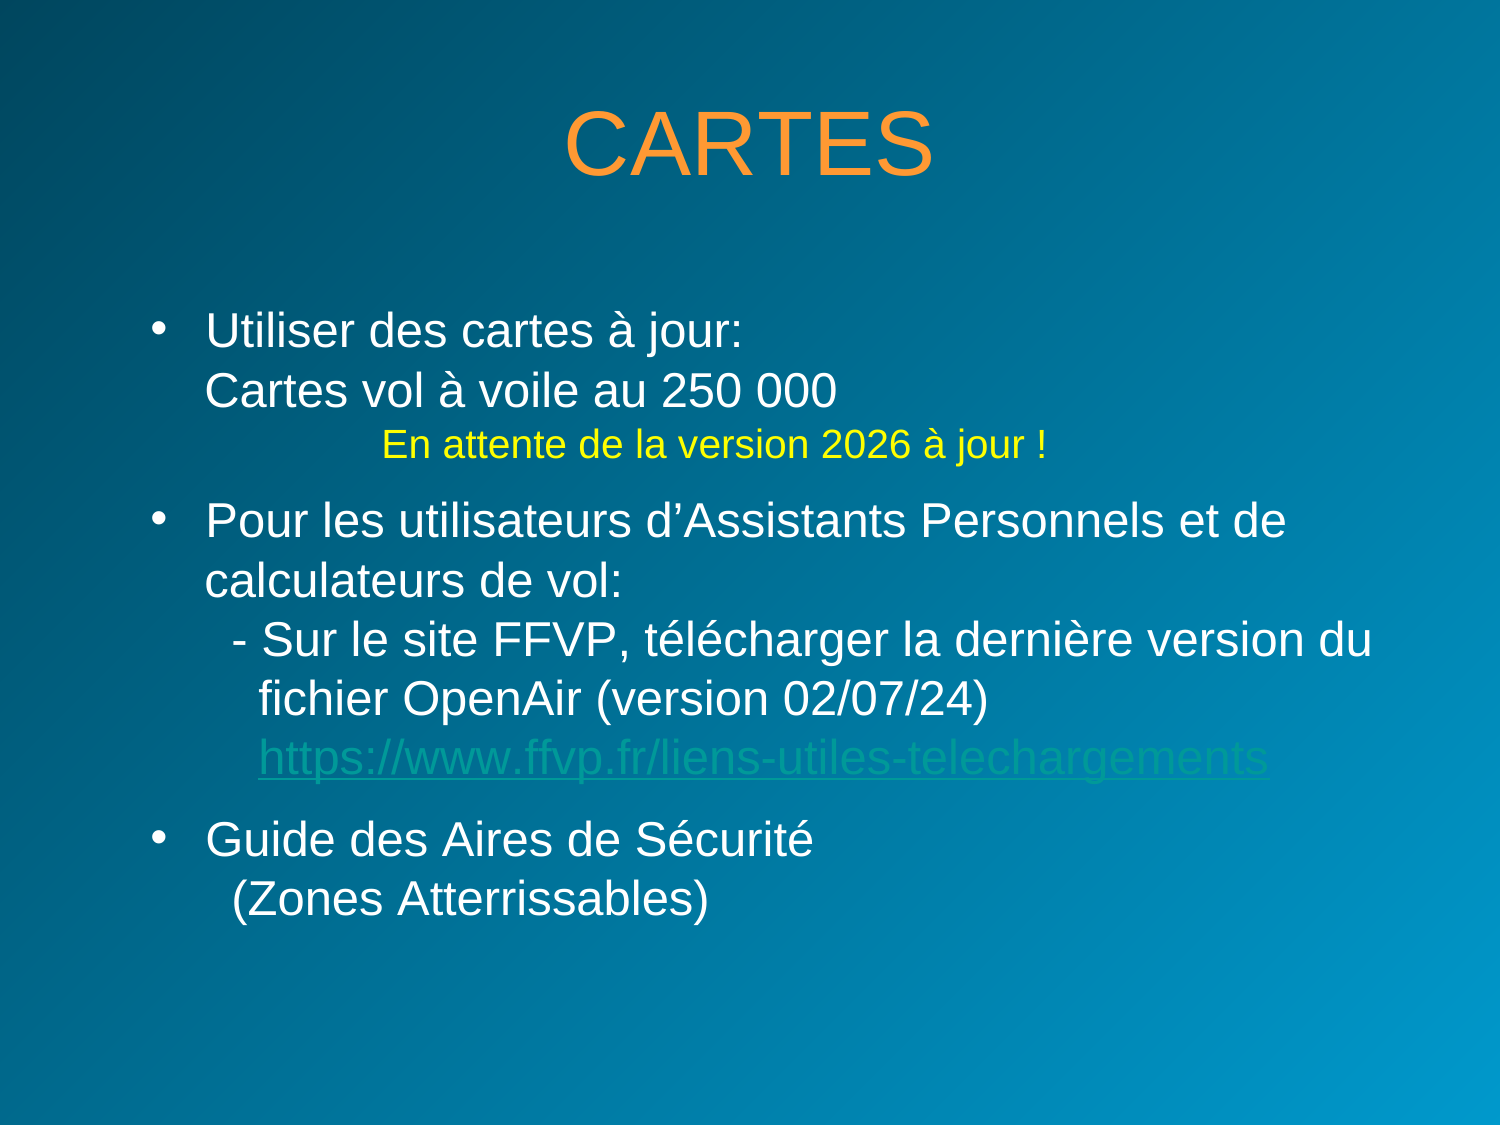

# CARTES
Utiliser des cartes à jour:
 Cartes vol à voile au 250 000
 En attente de la version 2026 à jour !
Pour les utilisateurs d’Assistants Personnels et de
 calculateurs de vol:
 - Sur le site FFVP, télécharger la dernière version du
 fichier OpenAir (version 02/07/24)
 https://www.ffvp.fr/liens-utiles-telechargements
Guide des Aires de Sécurité
 (Zones Atterrissables)